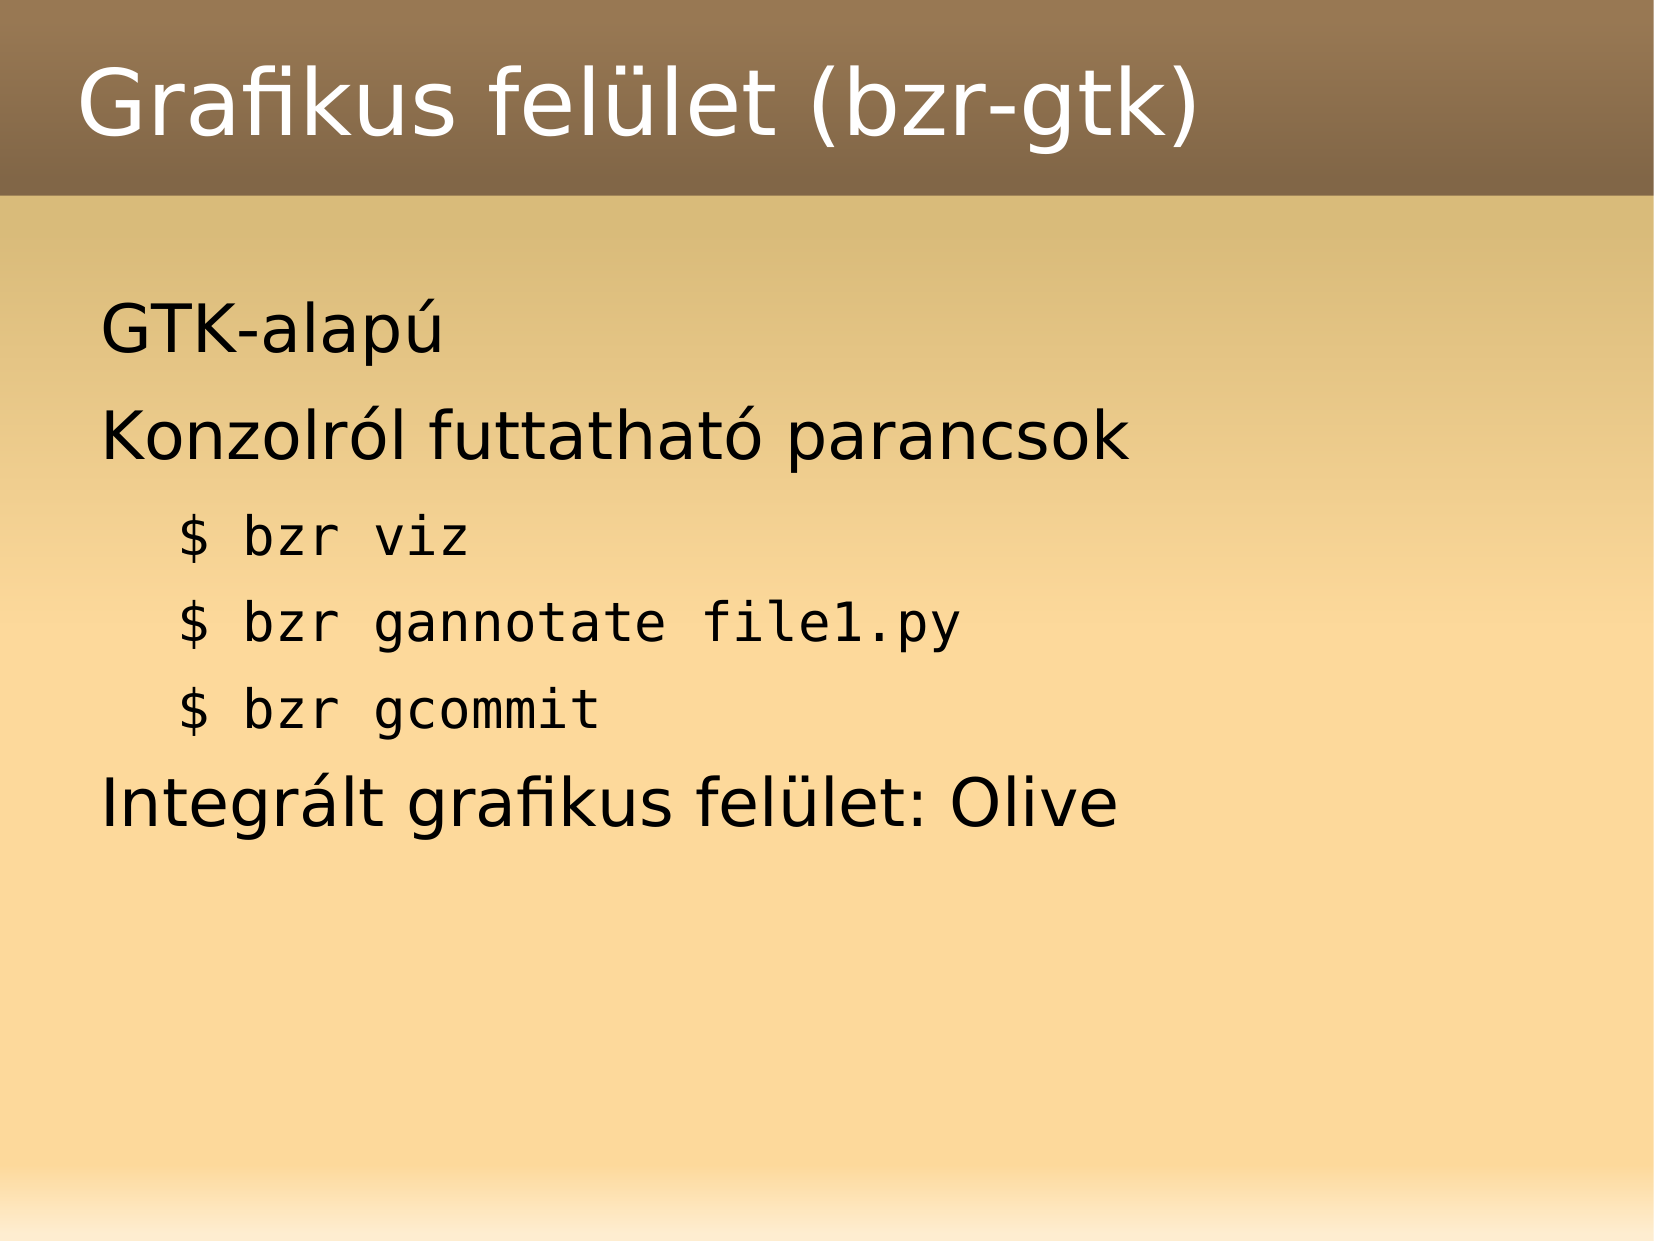

# Grafikus felület (bzr-gtk)
GTK-alapú
Konzolról futtatható parancsok
$ bzr viz
$ bzr gannotate file1.py
$ bzr gcommit
Integrált grafikus felület: Olive